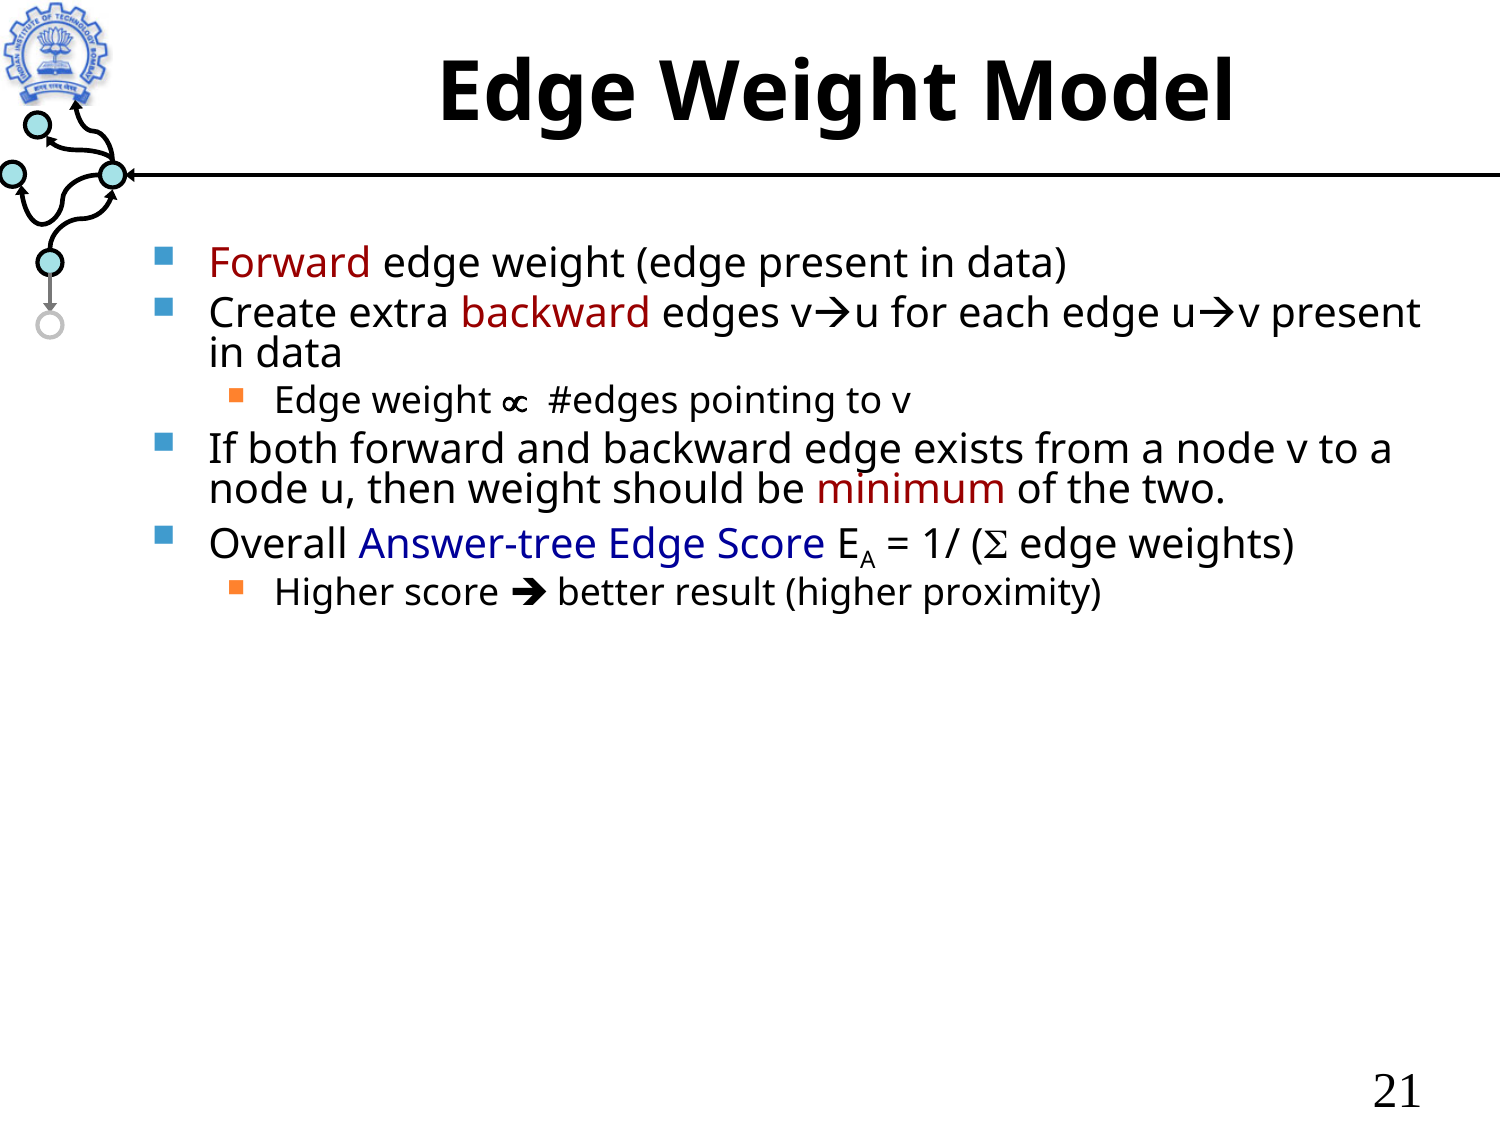

# Edge Weight Model
Forward edge weight (edge present in data)
Create extra backward edges vu for each edge uv present in data
Edge weight  #edges pointing to v
If both forward and backward edge exists from a node v to a node u, then weight should be minimum of the two.
Overall Answer-tree Edge Score EA = 1/ ( edge weights)
Higher score  better result (higher proximity)
21